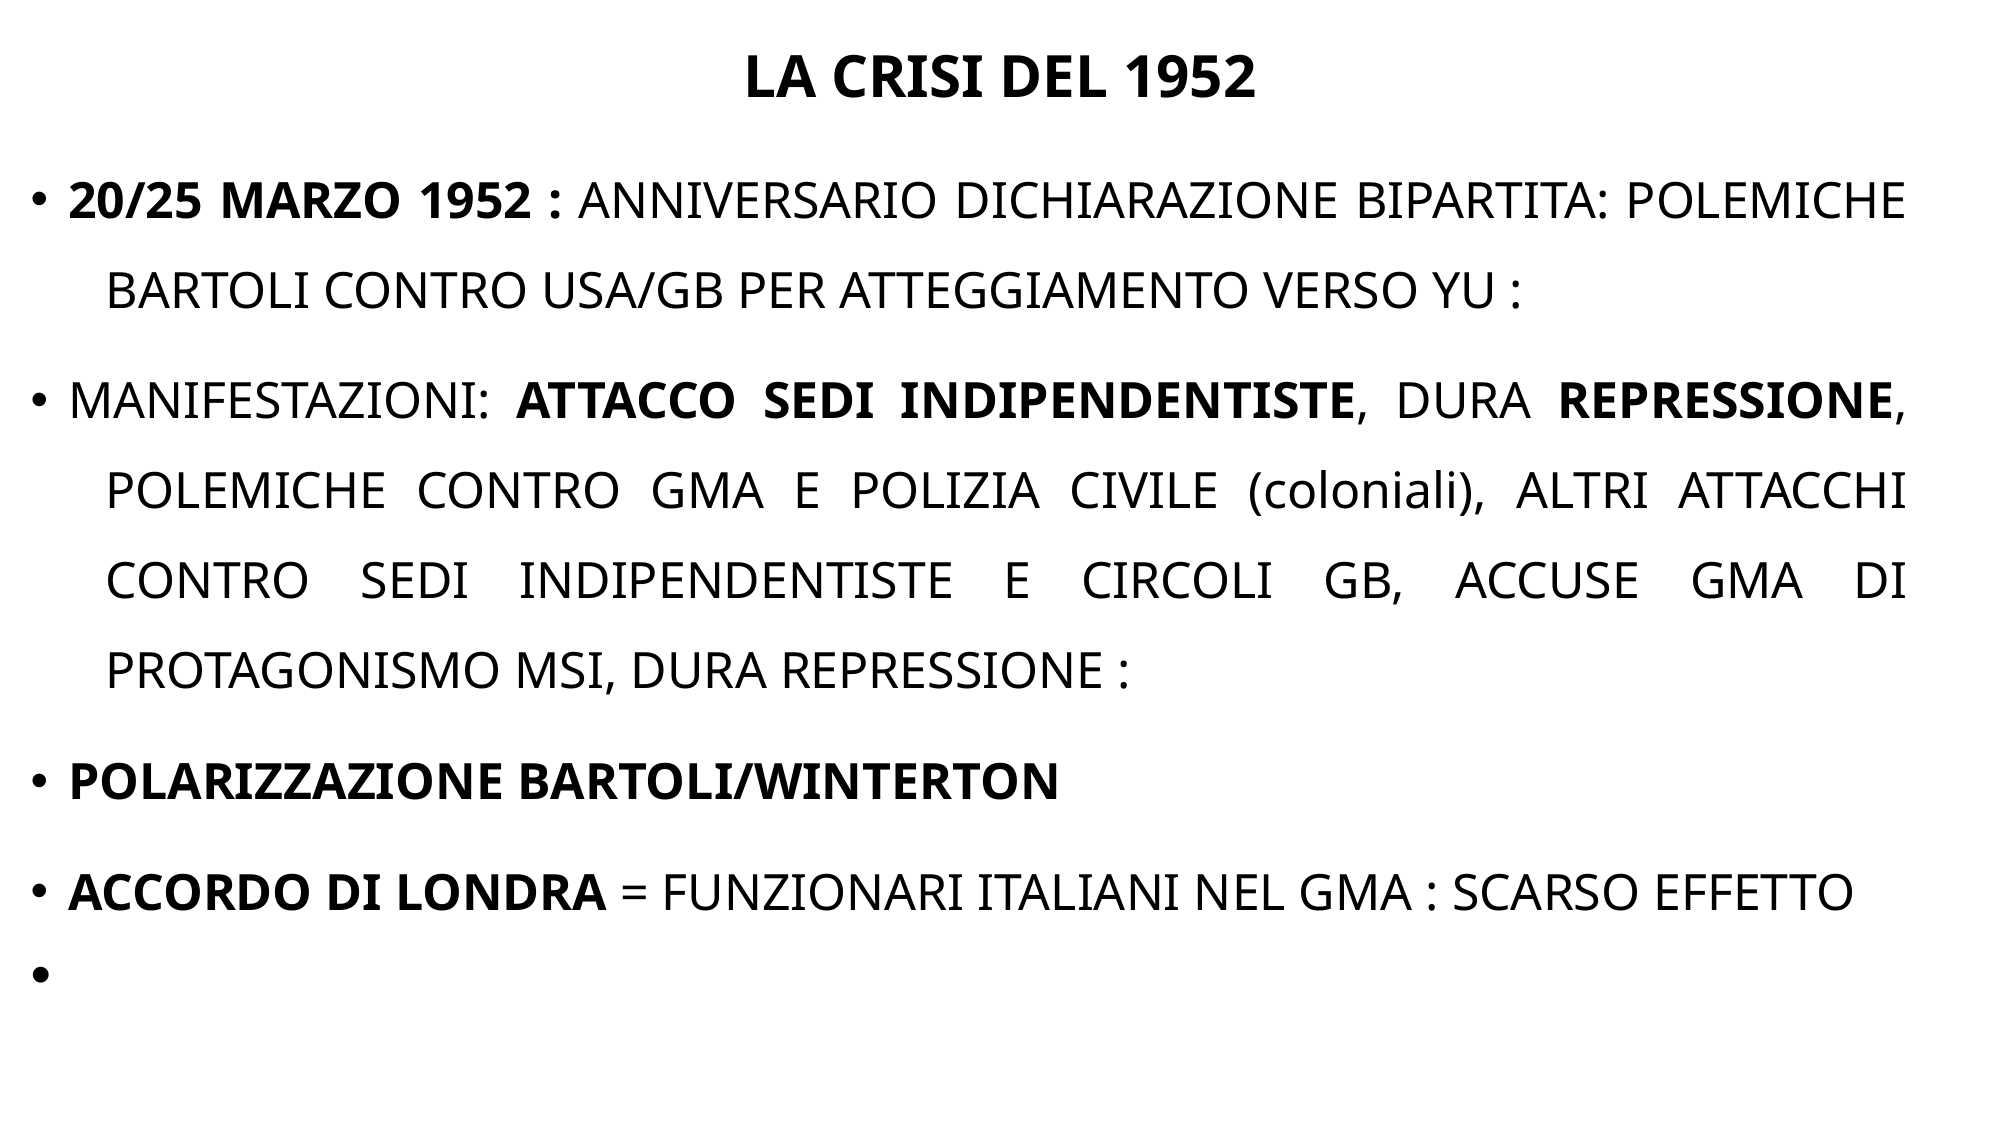

# LA CRISI DEL 1952
20/25 MARZO 1952 : ANNIVERSARIO DICHIARAZIONE BIPARTITA: POLEMICHE BARTOLI CONTRO USA/GB PER ATTEGGIAMENTO VERSO YU :
MANIFESTAZIONI: ATTACCO SEDI INDIPENDENTISTE, DURA REPRESSIONE, POLEMICHE CONTRO GMA E POLIZIA CIVILE (coloniali), ALTRI ATTACCHI CONTRO SEDI INDIPENDENTISTE E CIRCOLI GB, ACCUSE GMA DI PROTAGONISMO MSI, DURA REPRESSIONE :
POLARIZZAZIONE BARTOLI/WINTERTON
ACCORDO DI LONDRA = FUNZIONARI ITALIANI NEL GMA : SCARSO EFFETTO